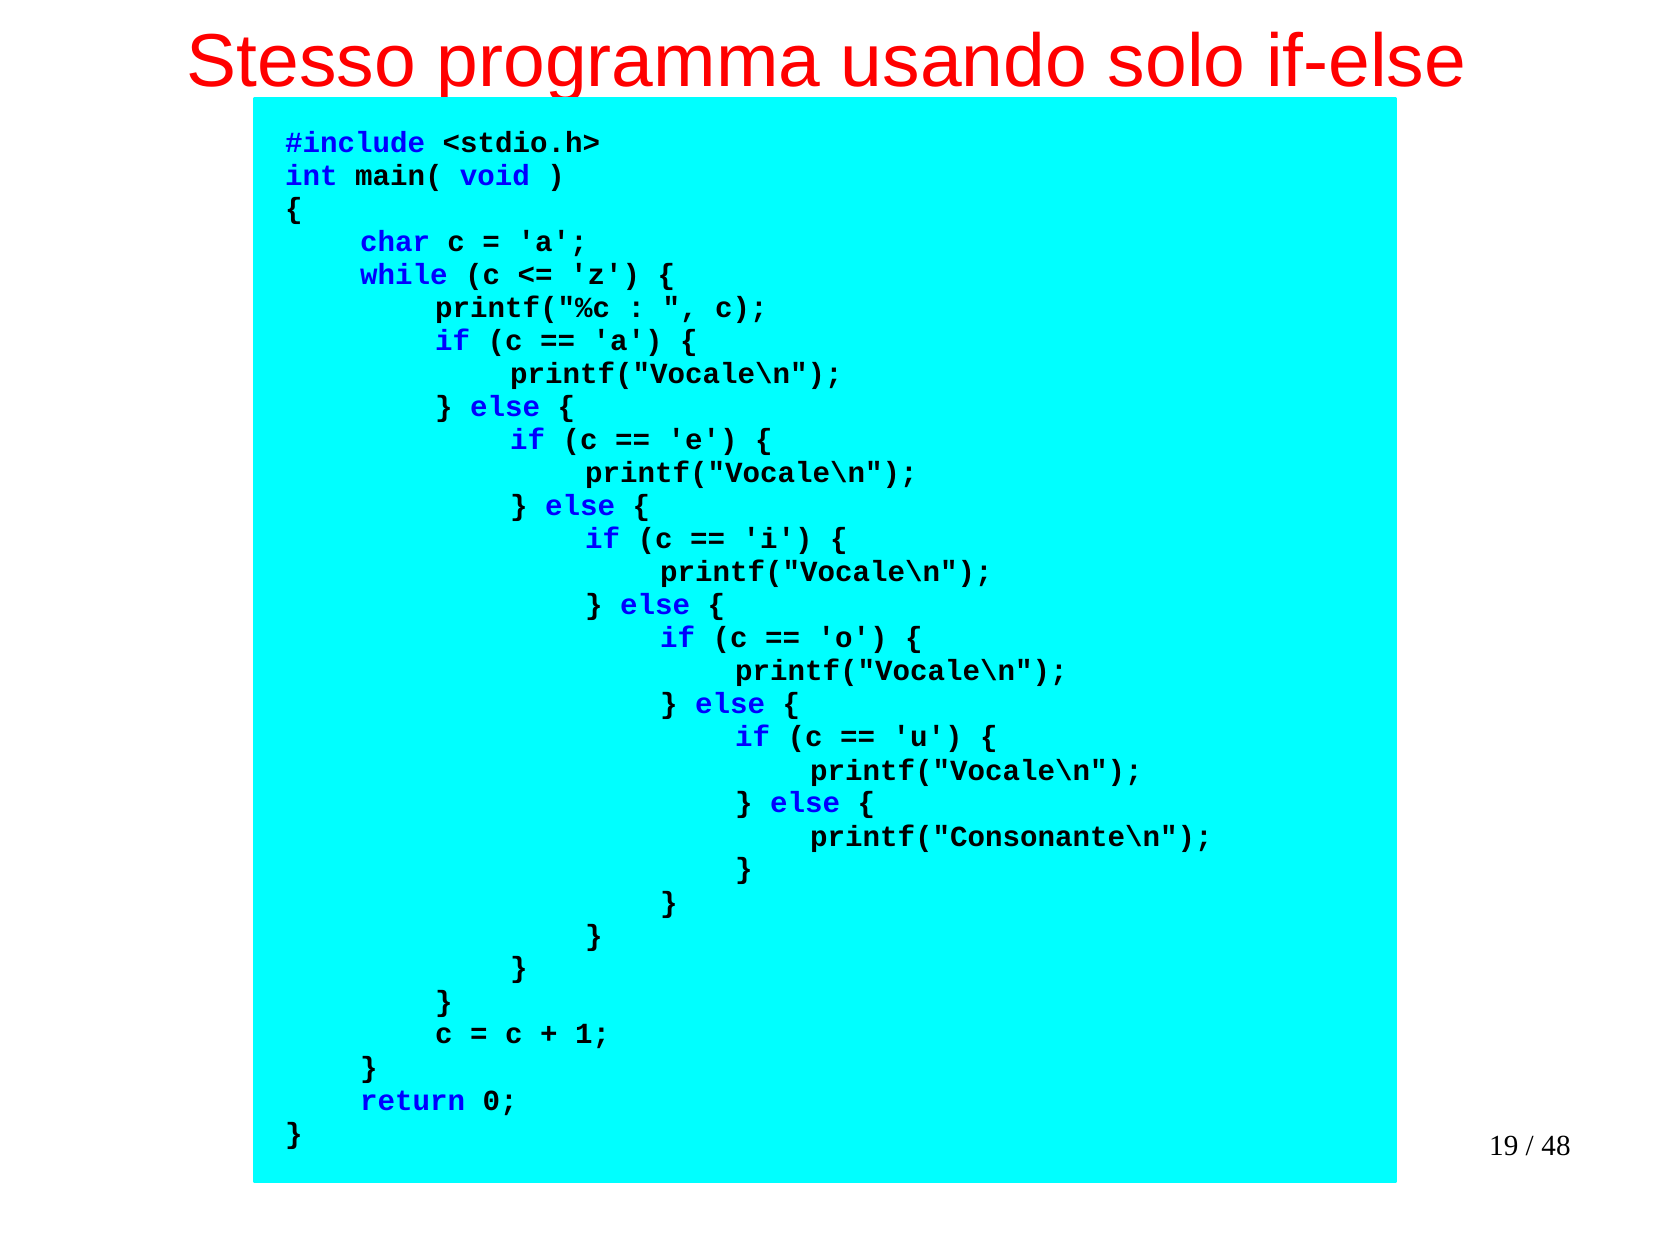

# Stesso programma usando solo if-else
#include <stdio.h>
int main( void )
{
	char c = 'a';
	while (c <= 'z') {
		printf("%c : ", c);
		if (c == 'a') {
			printf("Vocale\n");
		} else {
			if (c == 'e') {
				printf("Vocale\n");
			} else {
				if (c == 'i') {
					printf("Vocale\n");
				} else {
					if (c == 'o') {
						printf("Vocale\n");
					} else {
						if (c == 'u') {
							printf("Vocale\n");
						} else {
							printf("Consonante\n");
						}
					}
				}
			}
	 	}
		c = c + 1;
	}
	return 0;
}
Linguaggio C: strutture di controllo
19